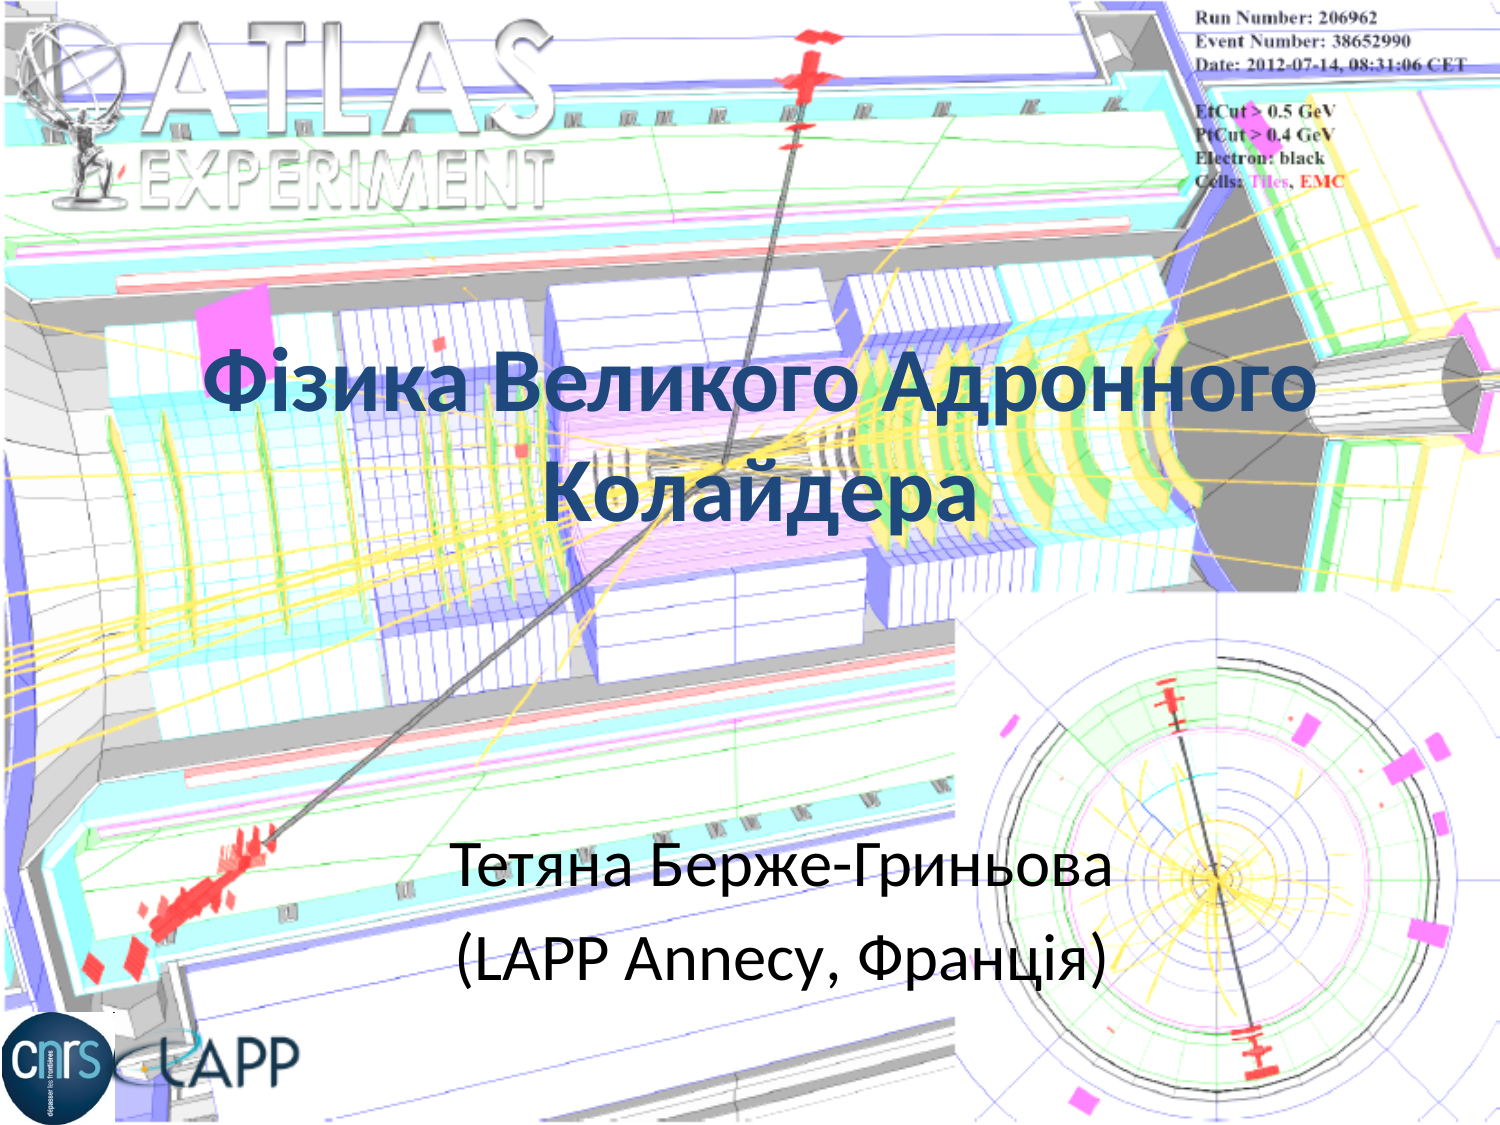

# Фізика Великого Aдронного Kолайдера
Тетяна Бержe-Гриньова
(LAPP Annecy, Францiя)